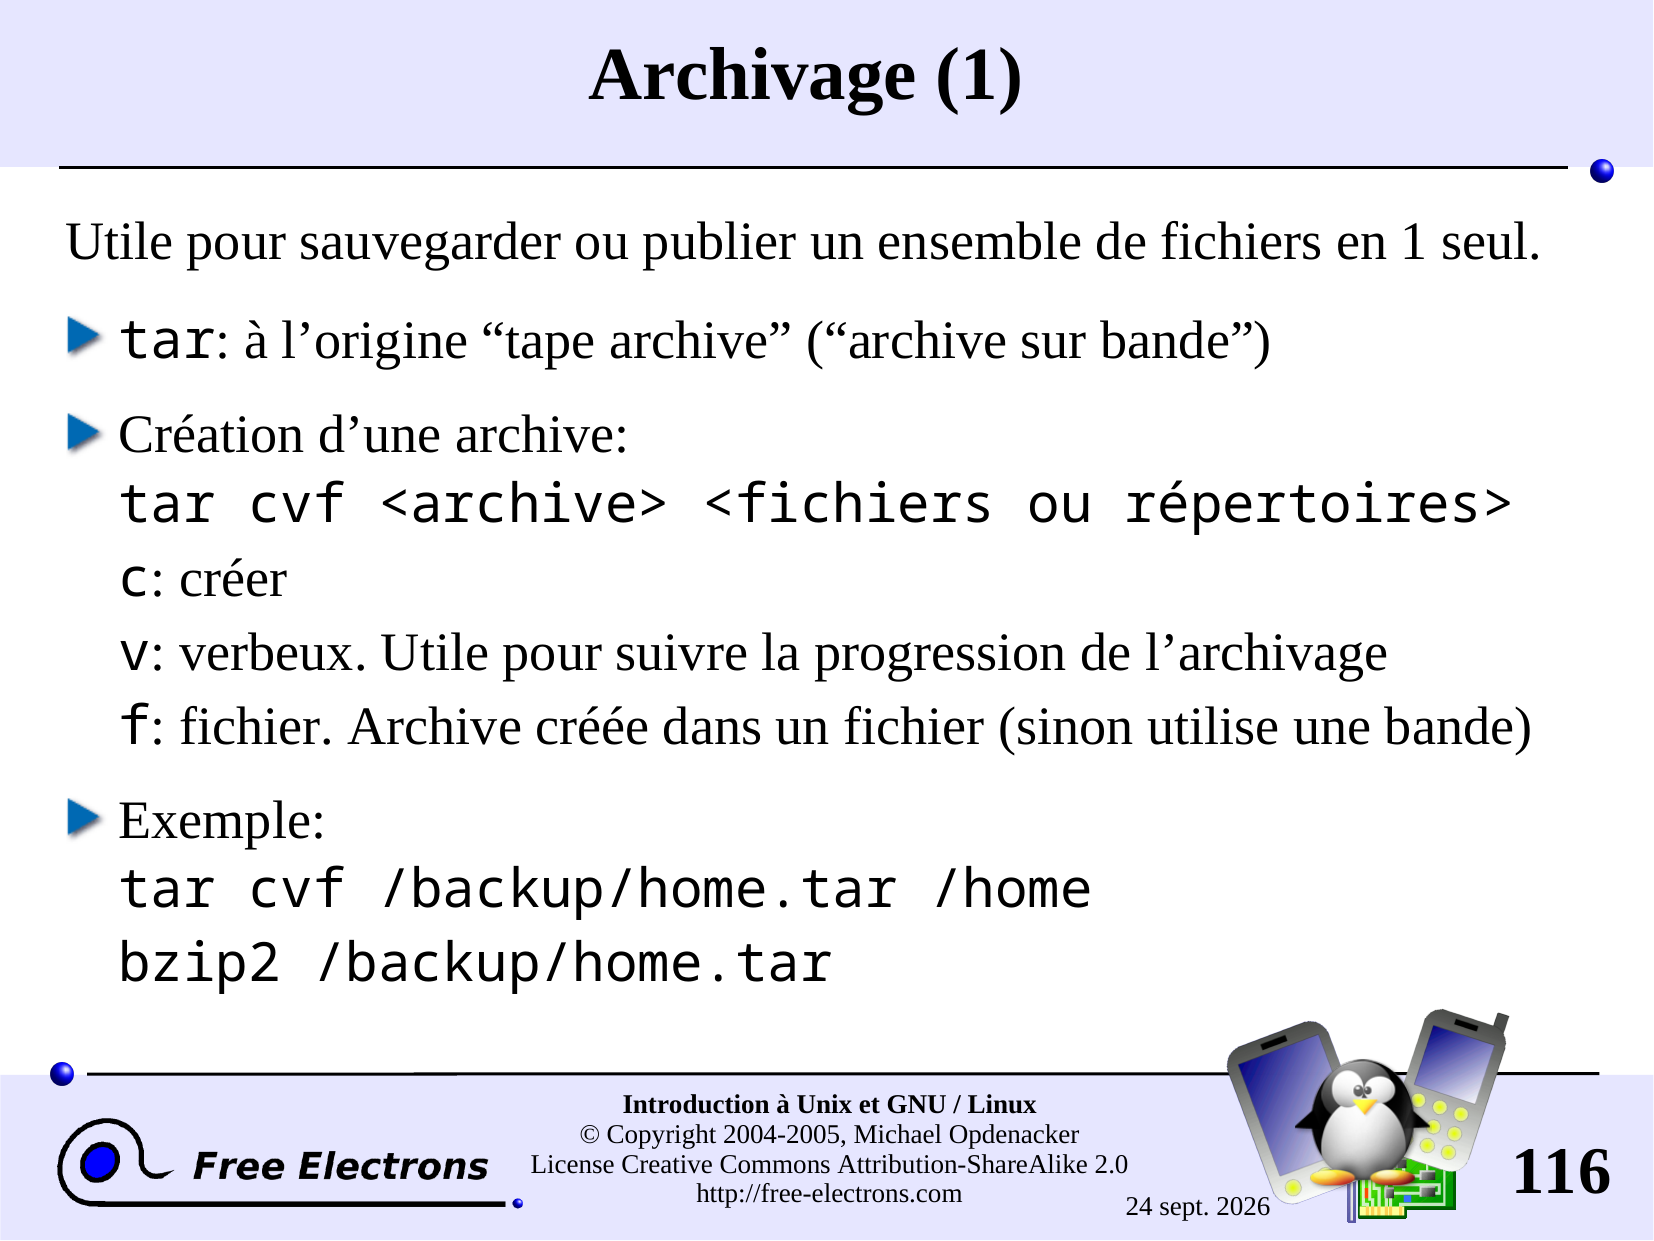

# Archivage (1)
Utile pour sauvegarder ou publier un ensemble de fichiers en 1 seul.
tar: à l’origine “tape archive” (“archive sur bande”)
Création d’une archive:
tar cvf <archive> <fichiers ou répertoires>
c: créer
v: verbeux. Utile pour suivre la progression de l’archivage
f: fichier. Archive créée dans un fichier (sinon utilise une bande)
Exemple:
tar cvf /backup/home.tar /home
bzip2 /backup/home.tar